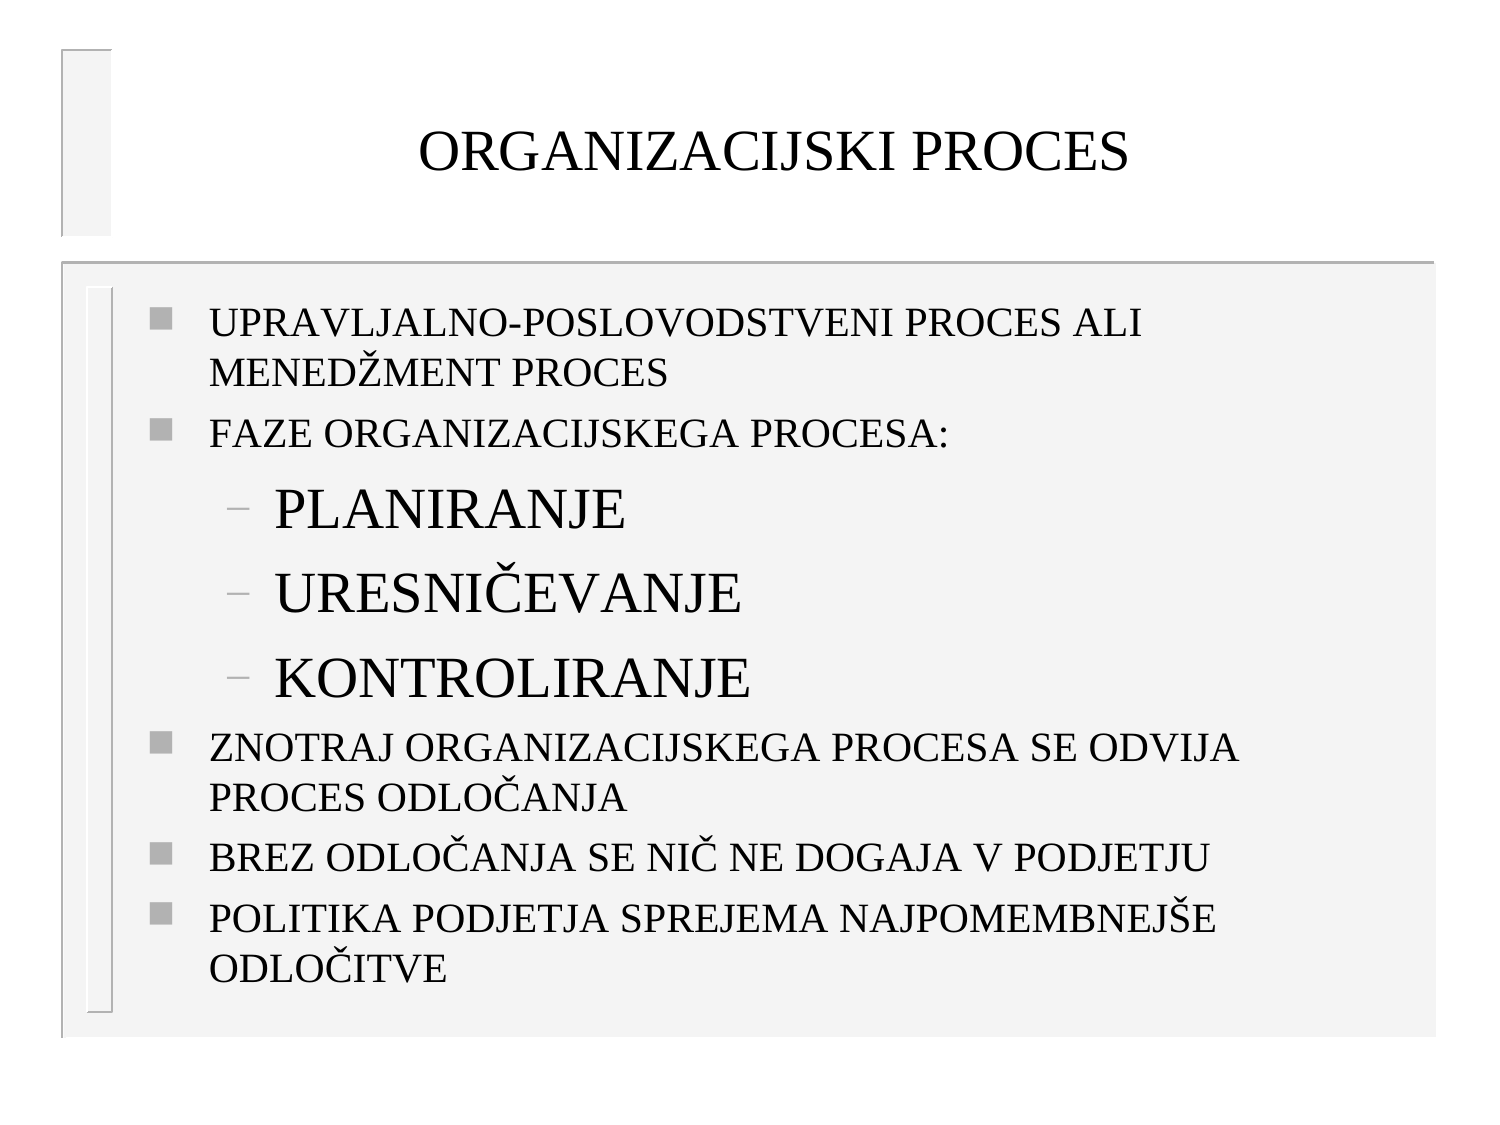

# ORGANIZACIJSKI PROCES
UPRAVLJALNO-POSLOVODSTVENI PROCES ALI MENEDŽMENT PROCES
FAZE ORGANIZACIJSKEGA PROCESA:
PLANIRANJE
URESNIČEVANJE
KONTROLIRANJE
ZNOTRAJ ORGANIZACIJSKEGA PROCESA SE ODVIJA PROCES ODLOČANJA
BREZ ODLOČANJA SE NIČ NE DOGAJA V PODJETJU
POLITIKA PODJETJA SPREJEMA NAJPOMEMBNEJŠE ODLOČITVE